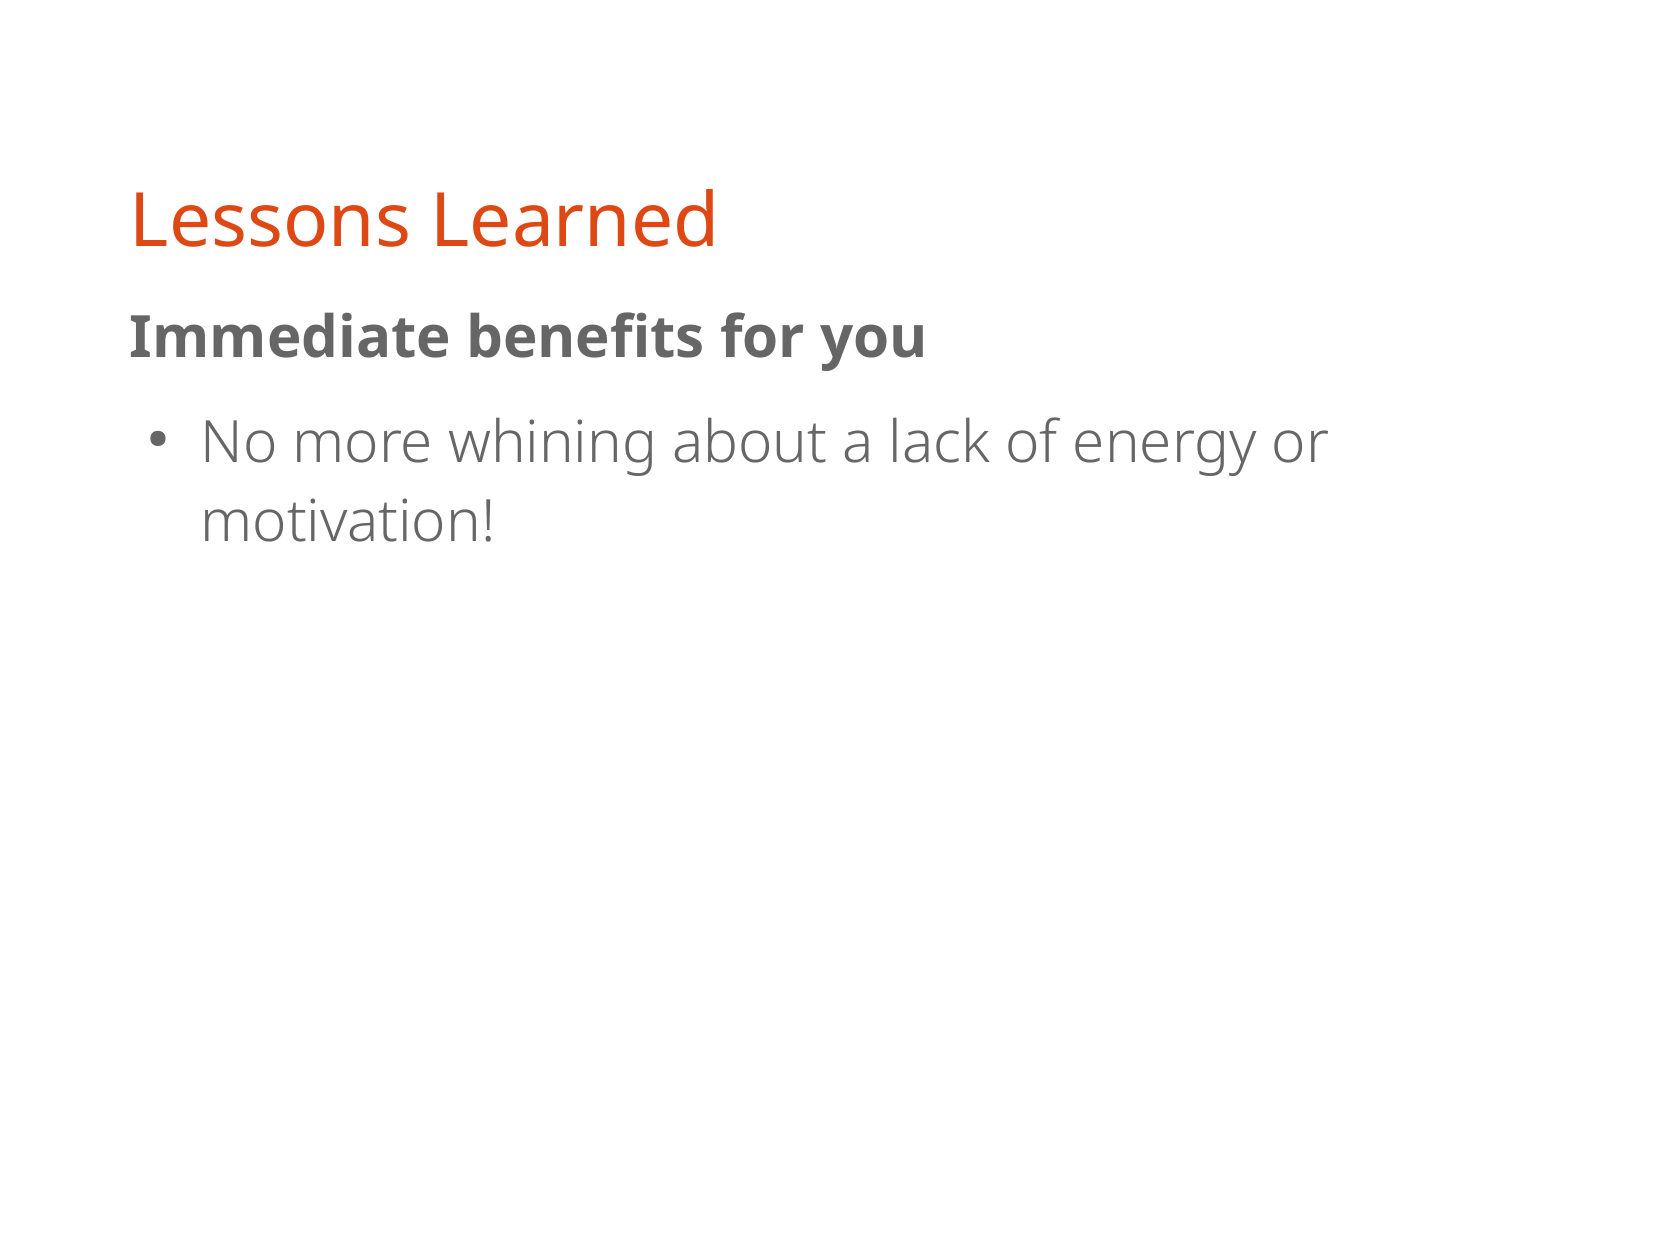

# Lessons Learned
Immediate benefits for you
No more whining about a lack of energy or motivation!